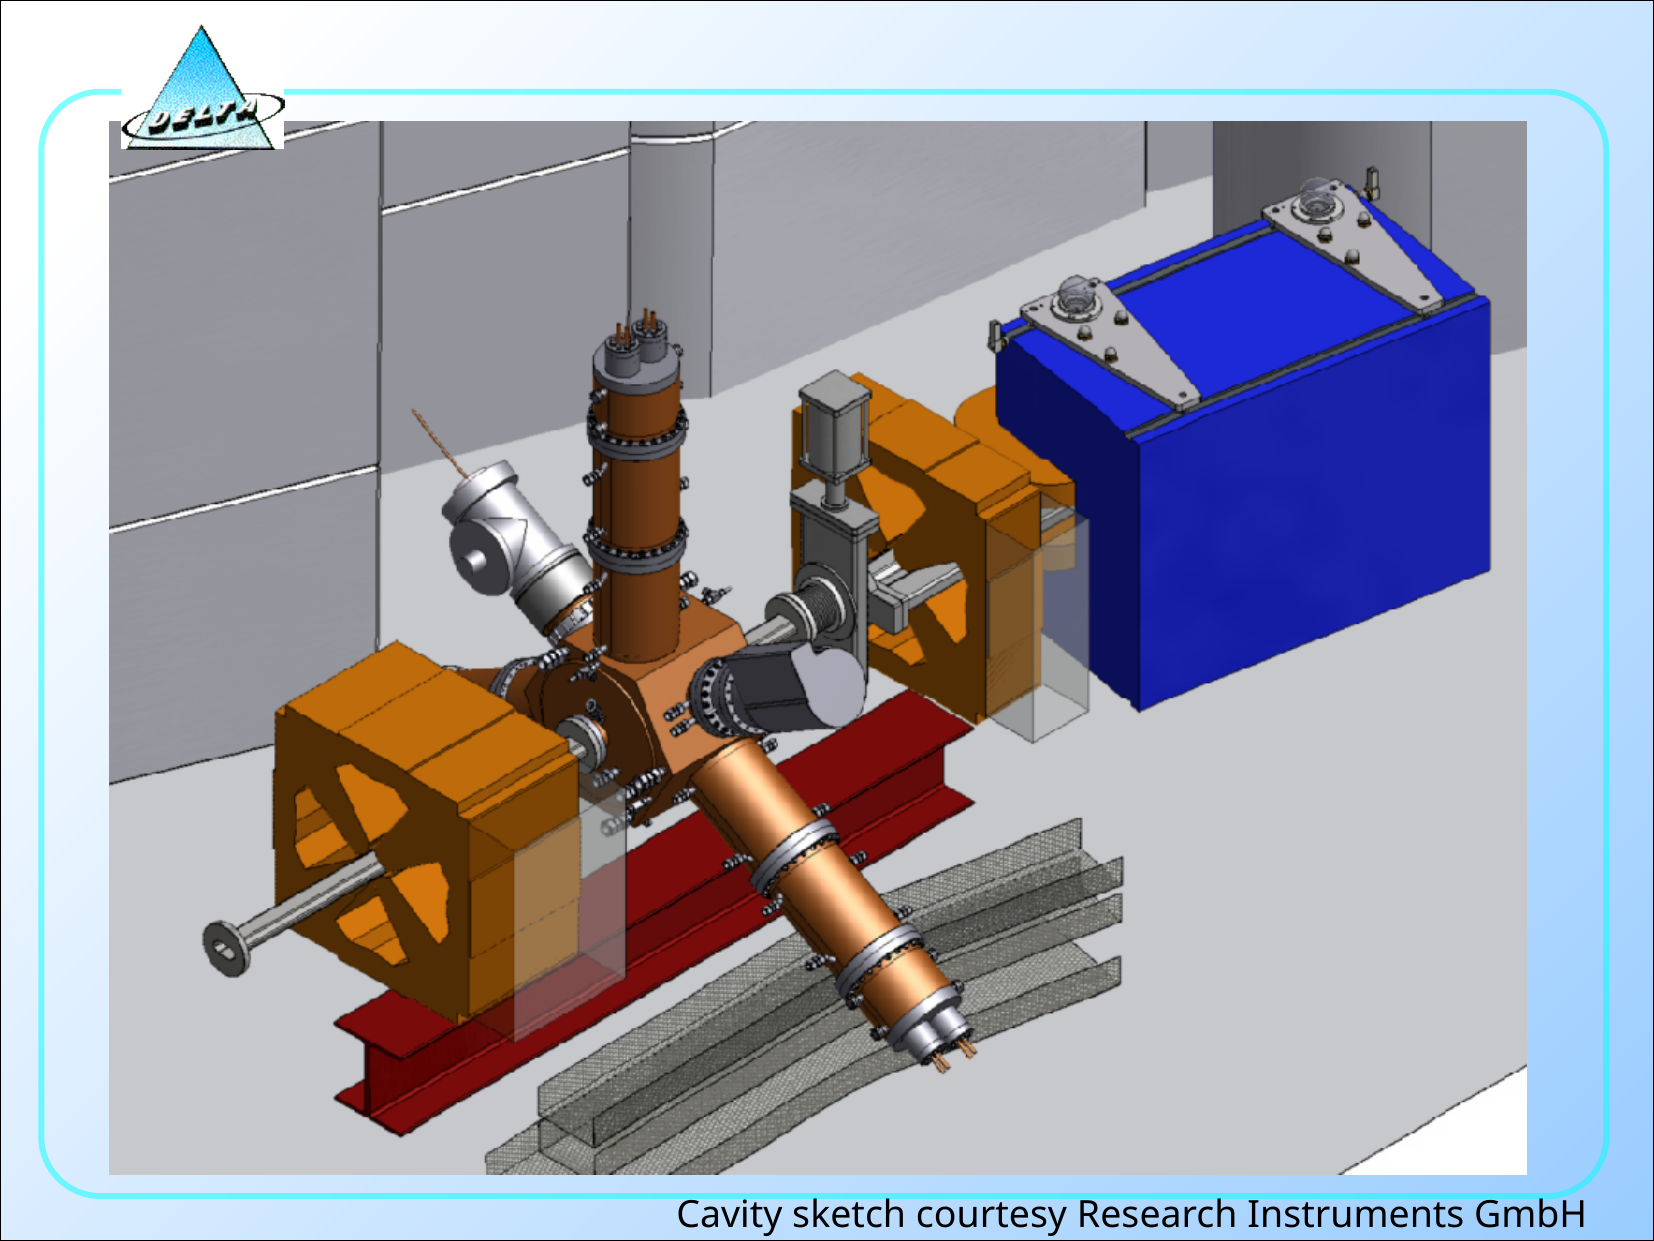

9
Cavity sketch courtesy Research Instruments GmbH